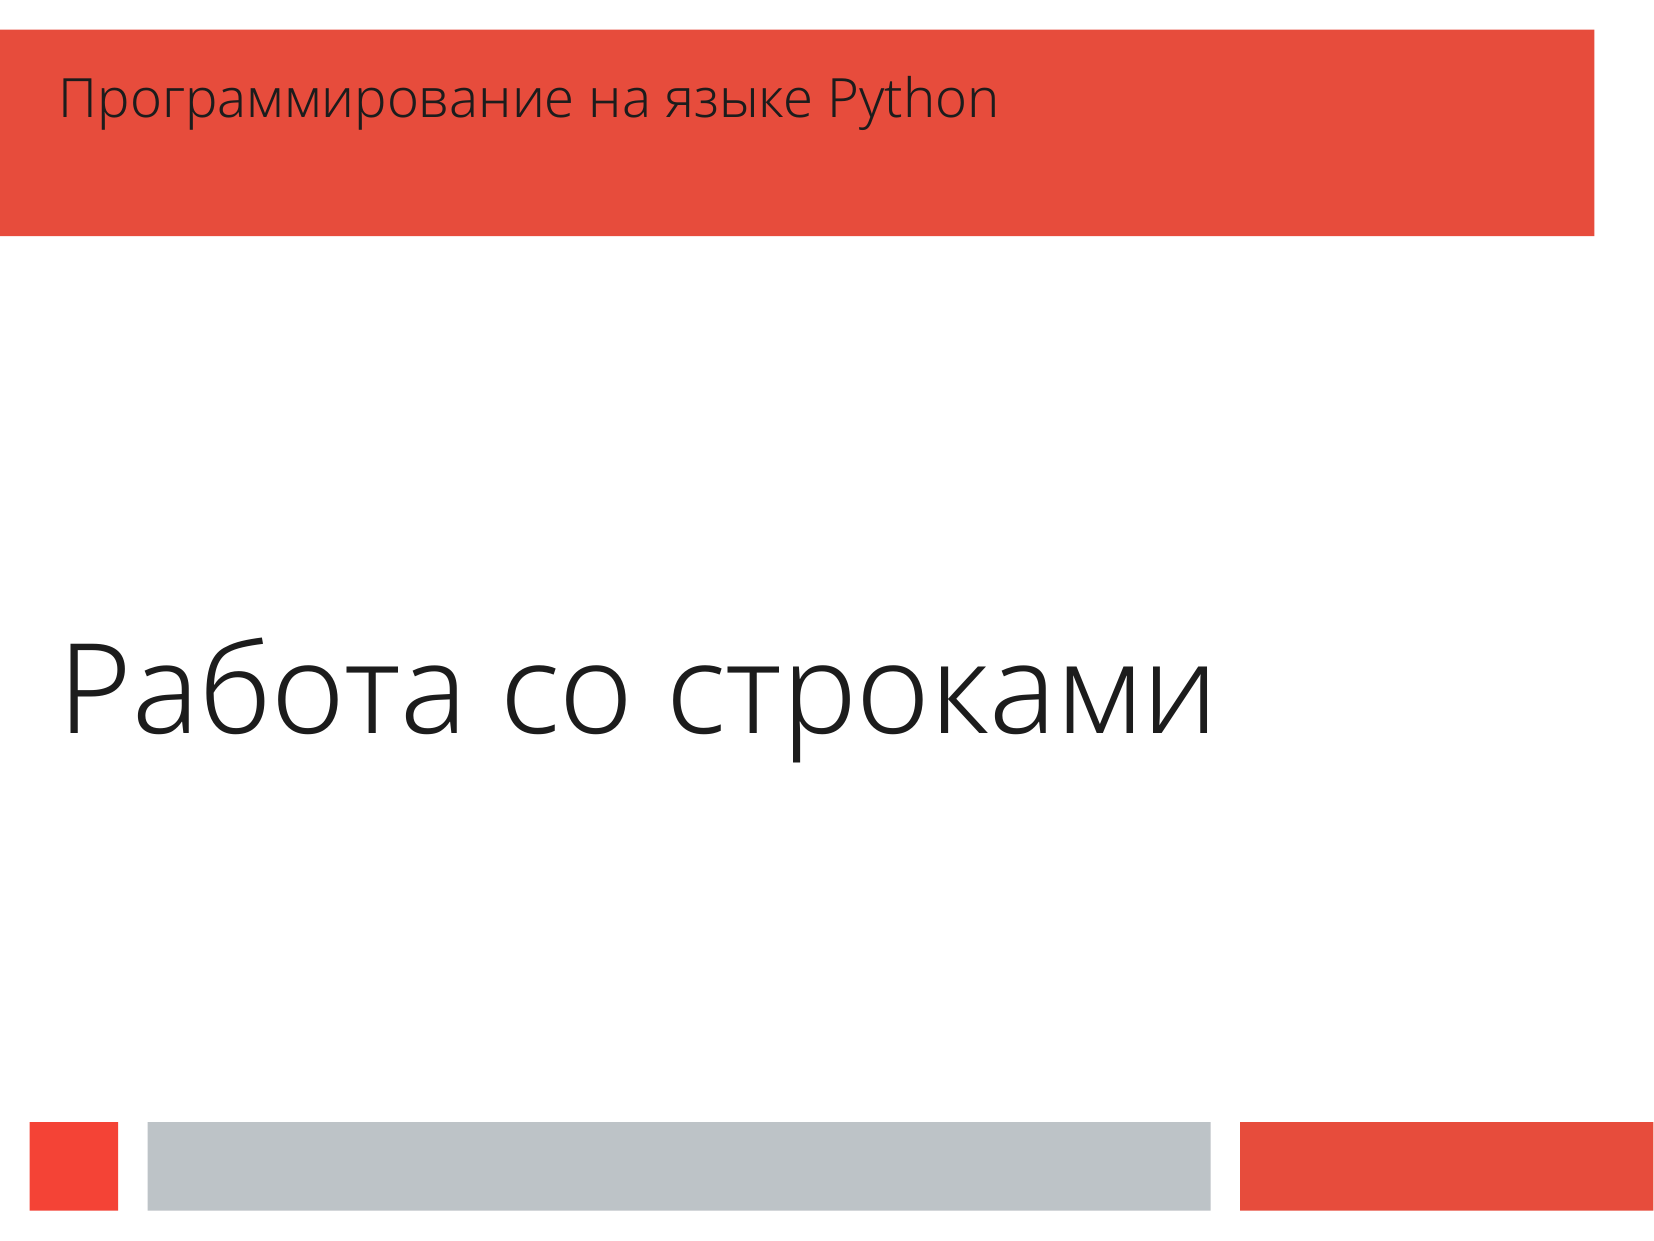

# Программирование на языке Python
Работа со строками